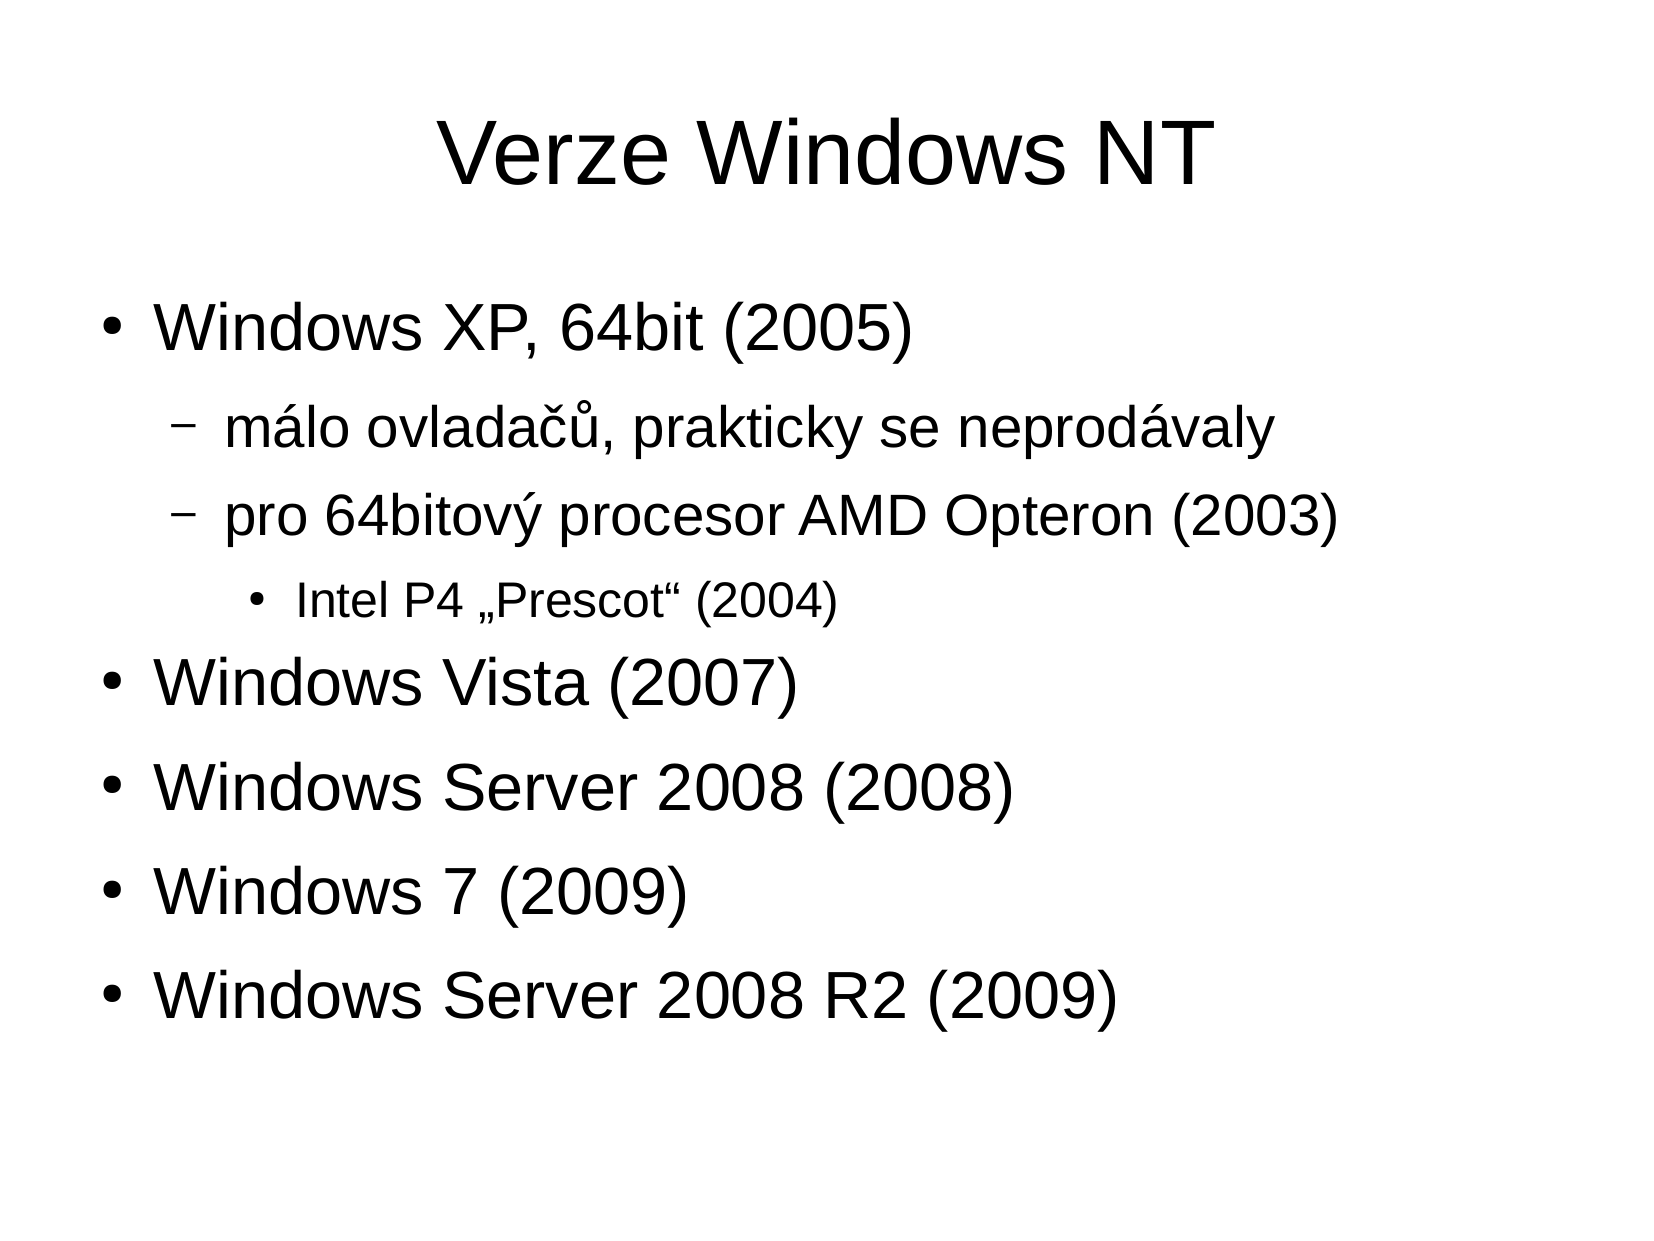

# Verze Windows NT
Windows XP, 64bit (2005)
málo ovladačů, prakticky se neprodávaly
pro 64bitový procesor AMD Opteron (2003)
Intel P4 „Prescot“ (2004)
Windows Vista (2007)
Windows Server 2008 (2008)
Windows 7 (2009)
Windows Server 2008 R2 (2009)